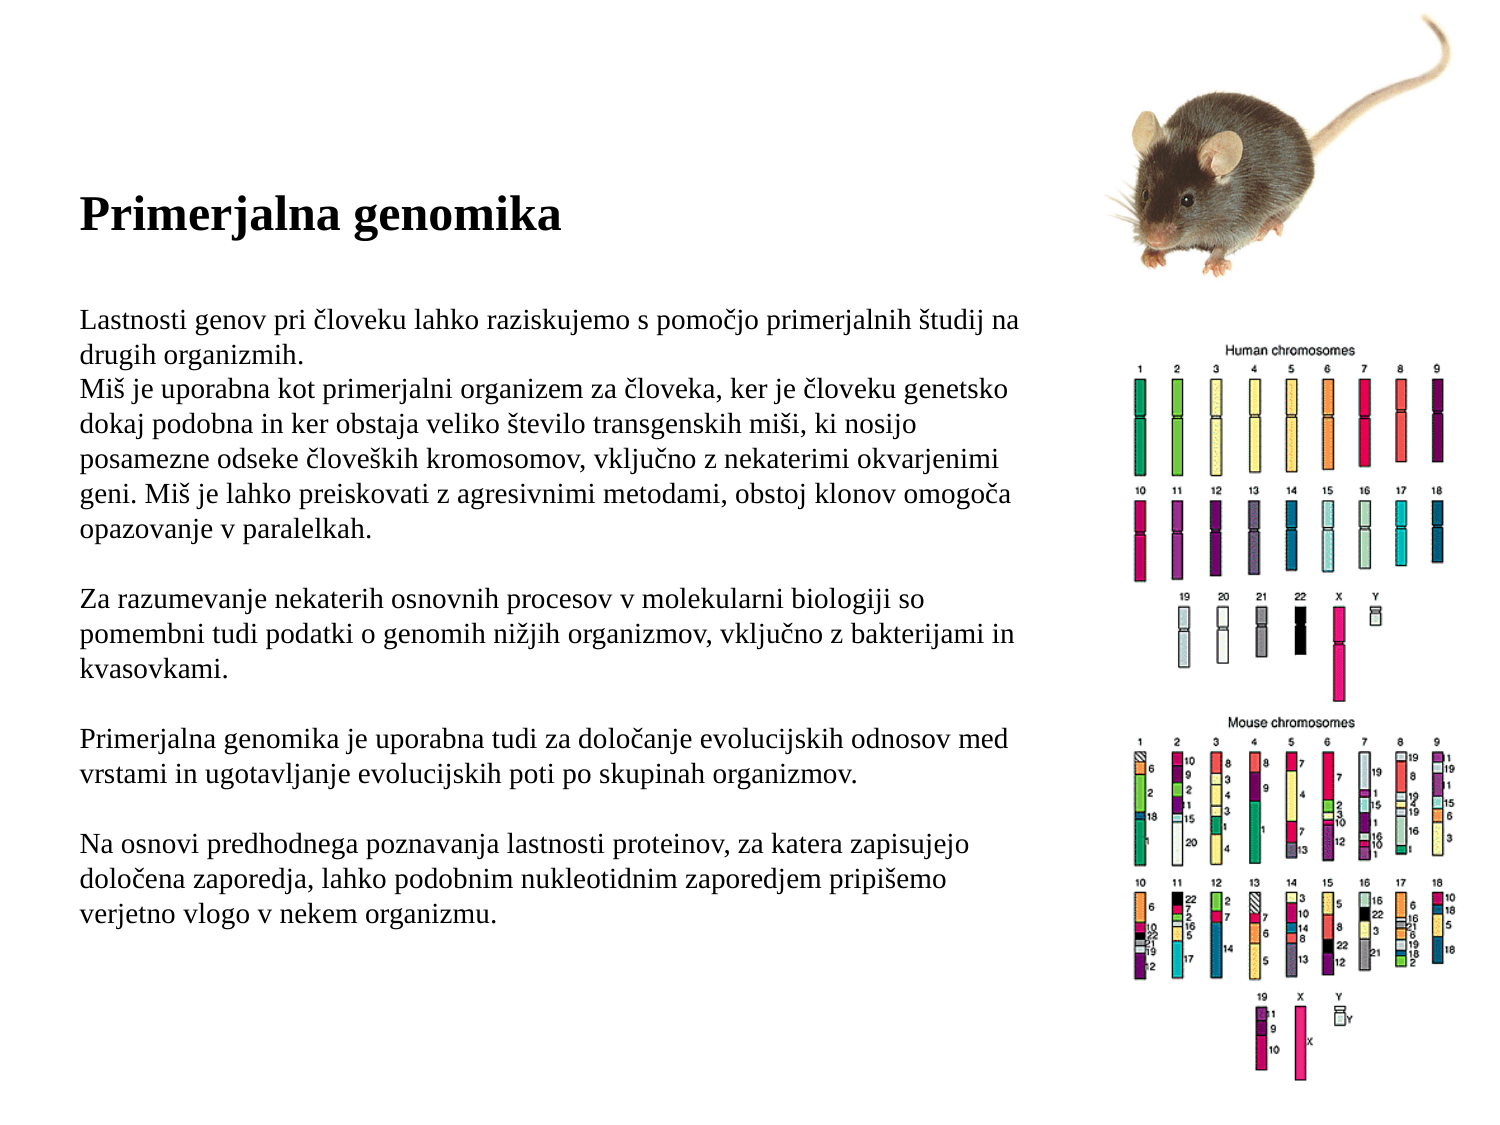

Primerjalna genomika
Lastnosti genov pri človeku lahko raziskujemo s pomočjo primerjalnih študij na drugih organizmih.
Miš je uporabna kot primerjalni organizem za človeka, ker je človeku genetsko dokaj podobna in ker obstaja veliko število transgenskih miši, ki nosijo posamezne odseke človeških kromosomov, vključno z nekaterimi okvarjenimi geni. Miš je lahko preiskovati z agresivnimi metodami, obstoj klonov omogoča opazovanje v paralelkah.
Za razumevanje nekaterih osnovnih procesov v molekularni biologiji so pomembni tudi podatki o genomih nižjih organizmov, vključno z bakterijami in kvasovkami.
Primerjalna genomika je uporabna tudi za določanje evolucijskih odnosov med vrstami in ugotavljanje evolucijskih poti po skupinah organizmov.
Na osnovi predhodnega poznavanja lastnosti proteinov, za katera zapisujejo določena zaporedja, lahko podobnim nukleotidnim zaporedjem pripišemo verjetno vlogo v nekem organizmu.